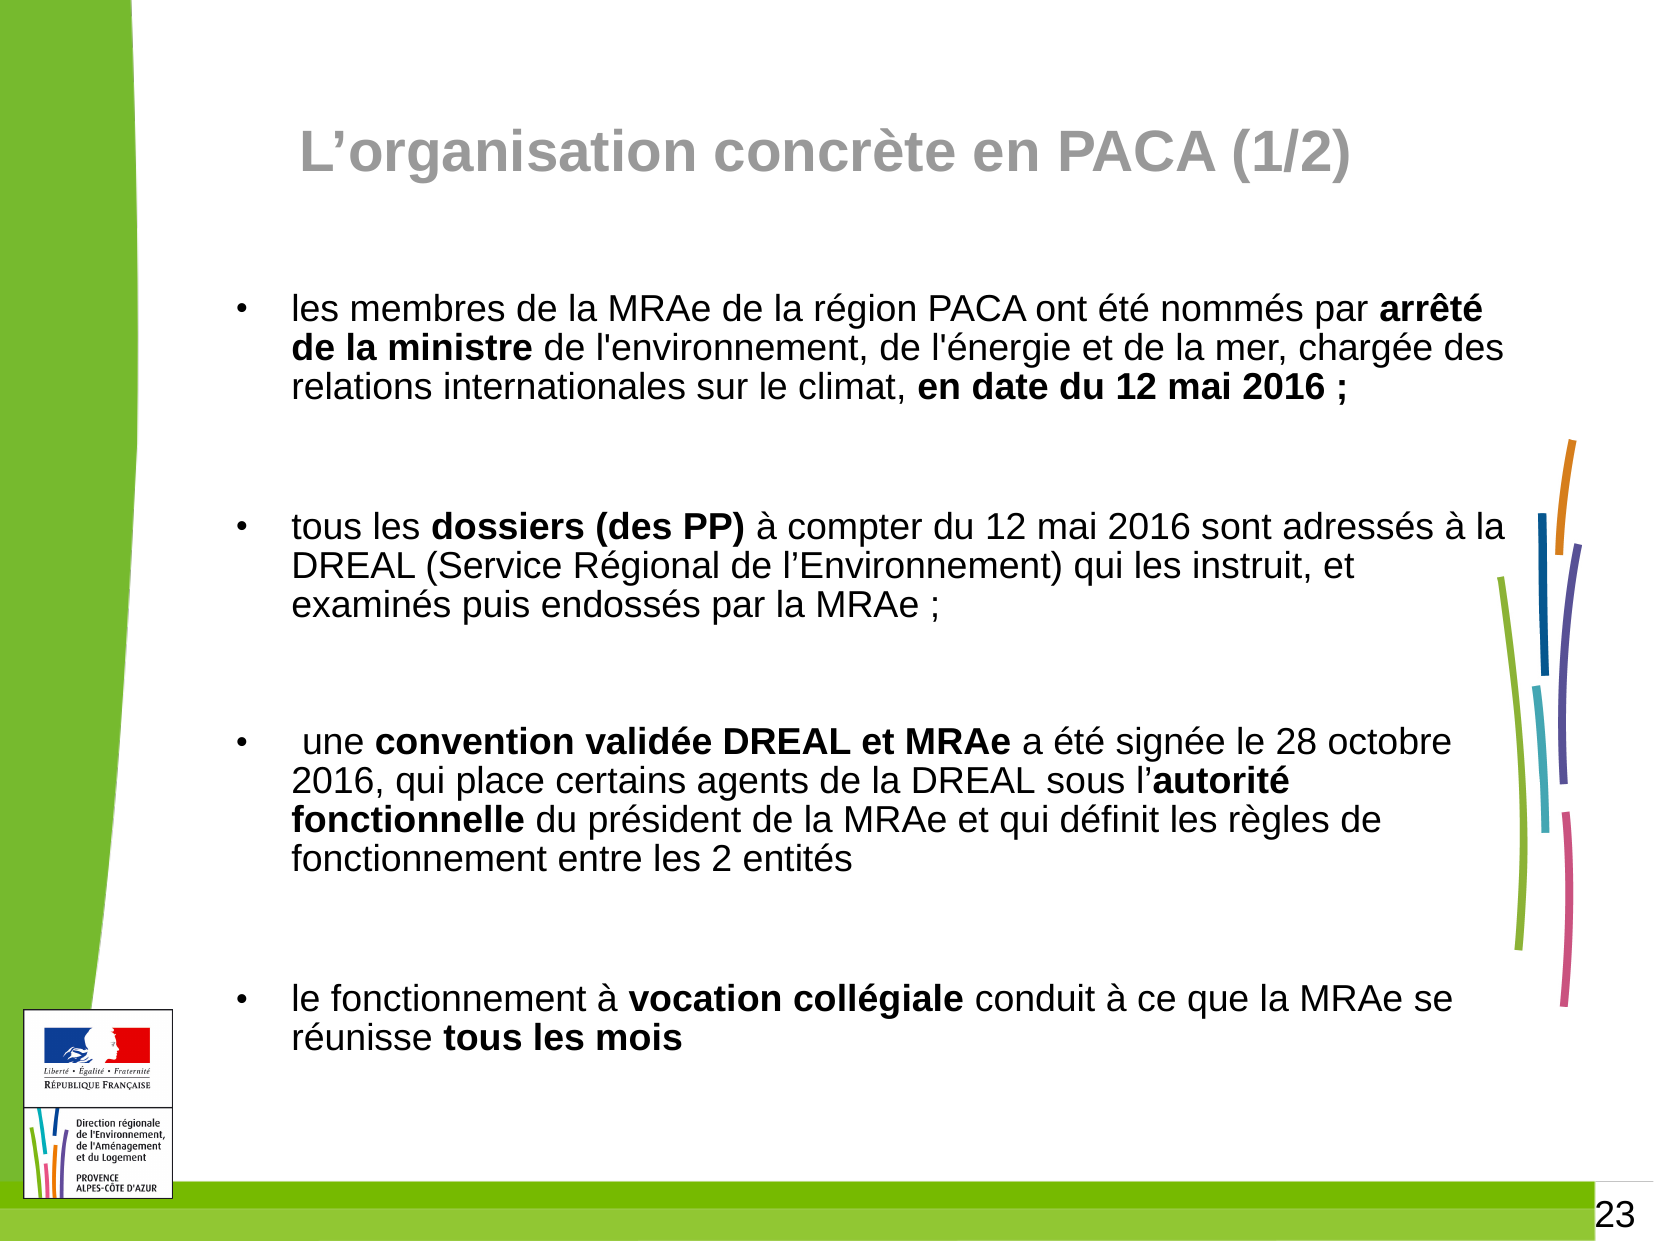

# L’organisation concrète en PACA (1/2)
les membres de la MRAe de la région PACA ont été nommés par arrêté de la ministre de l'environnement, de l'énergie et de la mer, chargée des relations internationales sur le climat, en date du 12 mai 2016 ;
tous les dossiers (des PP) à compter du 12 mai 2016 sont adressés à la DREAL (Service Régional de l’Environnement) qui les instruit, et examinés puis endossés par la MRAe ;
 une convention validée DREAL et MRAe a été signée le 28 octobre 2016, qui place certains agents de la DREAL sous l’autorité fonctionnelle du président de la MRAe et qui définit les règles de fonctionnement entre les 2 entités
le fonctionnement à vocation collégiale conduit à ce que la MRAe se réunisse tous les mois